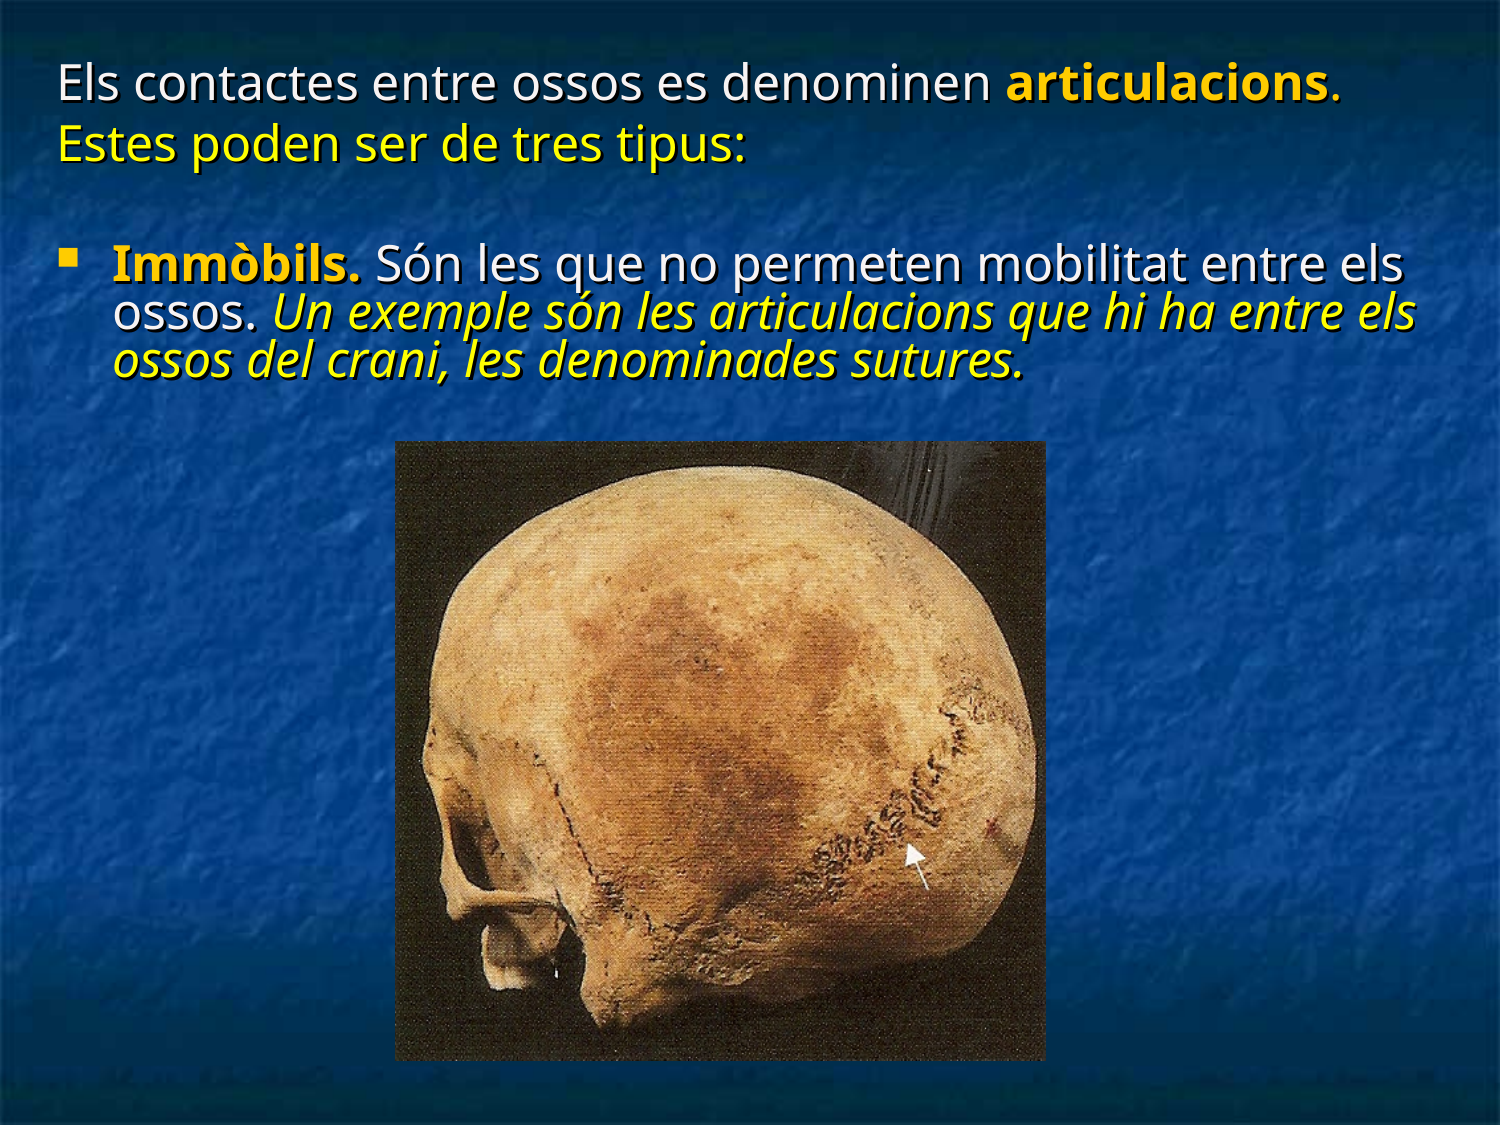

# Els contactes entre ossos es denominen articulacions.
Estes poden ser de tres tipus:
Immòbils. Són les que no permeten mobilitat entre els ossos. Un exemple són les articulacions que hi ha entre els ossos del crani, les denominades sutures.